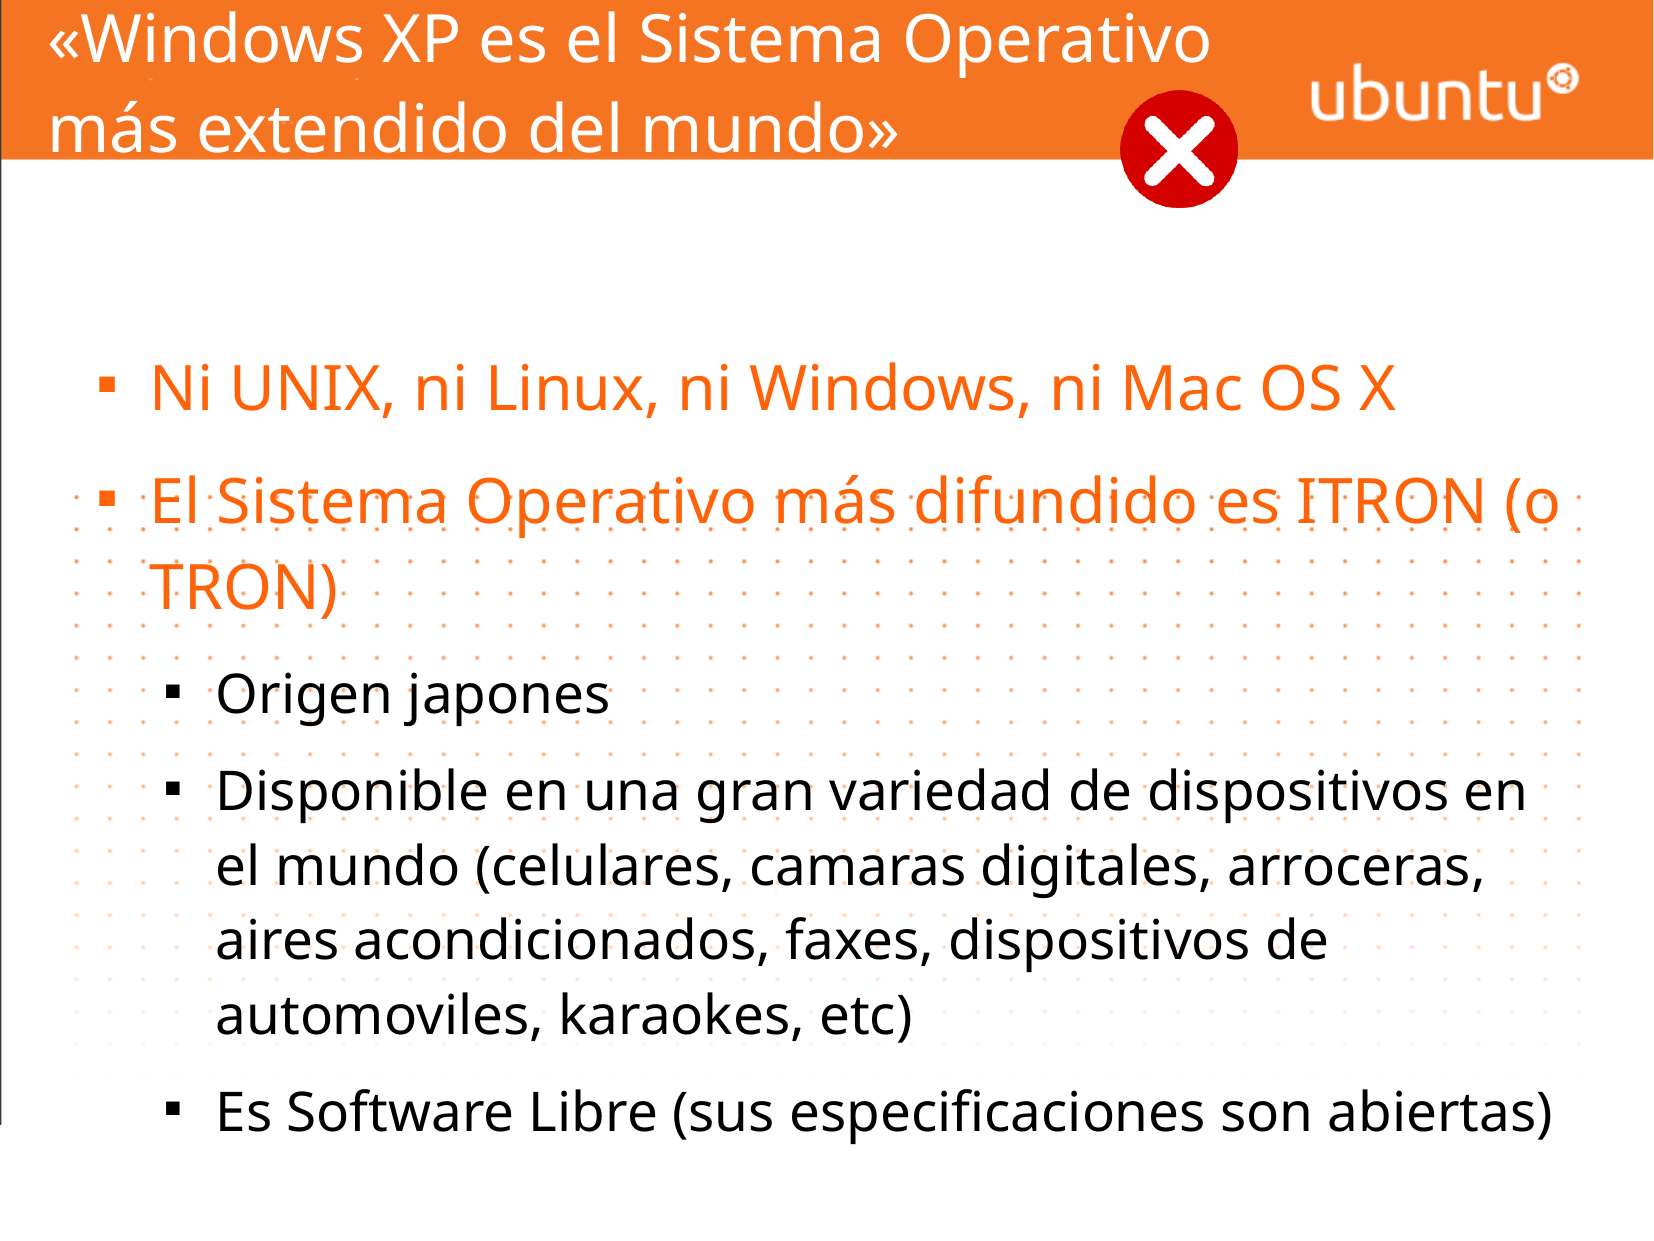

# «Windows XP es el Sistema Operativo más extendido del mundo»
Ni UNIX, ni Linux, ni Windows, ni Mac OS X
El Sistema Operativo más difundido es ITRON (o TRON)
Origen japones
Disponible en una gran variedad de dispositivos en el mundo (celulares, camaras digitales, arroceras, aires acondicionados, faxes, dispositivos de automoviles, karaokes, etc)
Es Software Libre (sus especificaciones son abiertas)